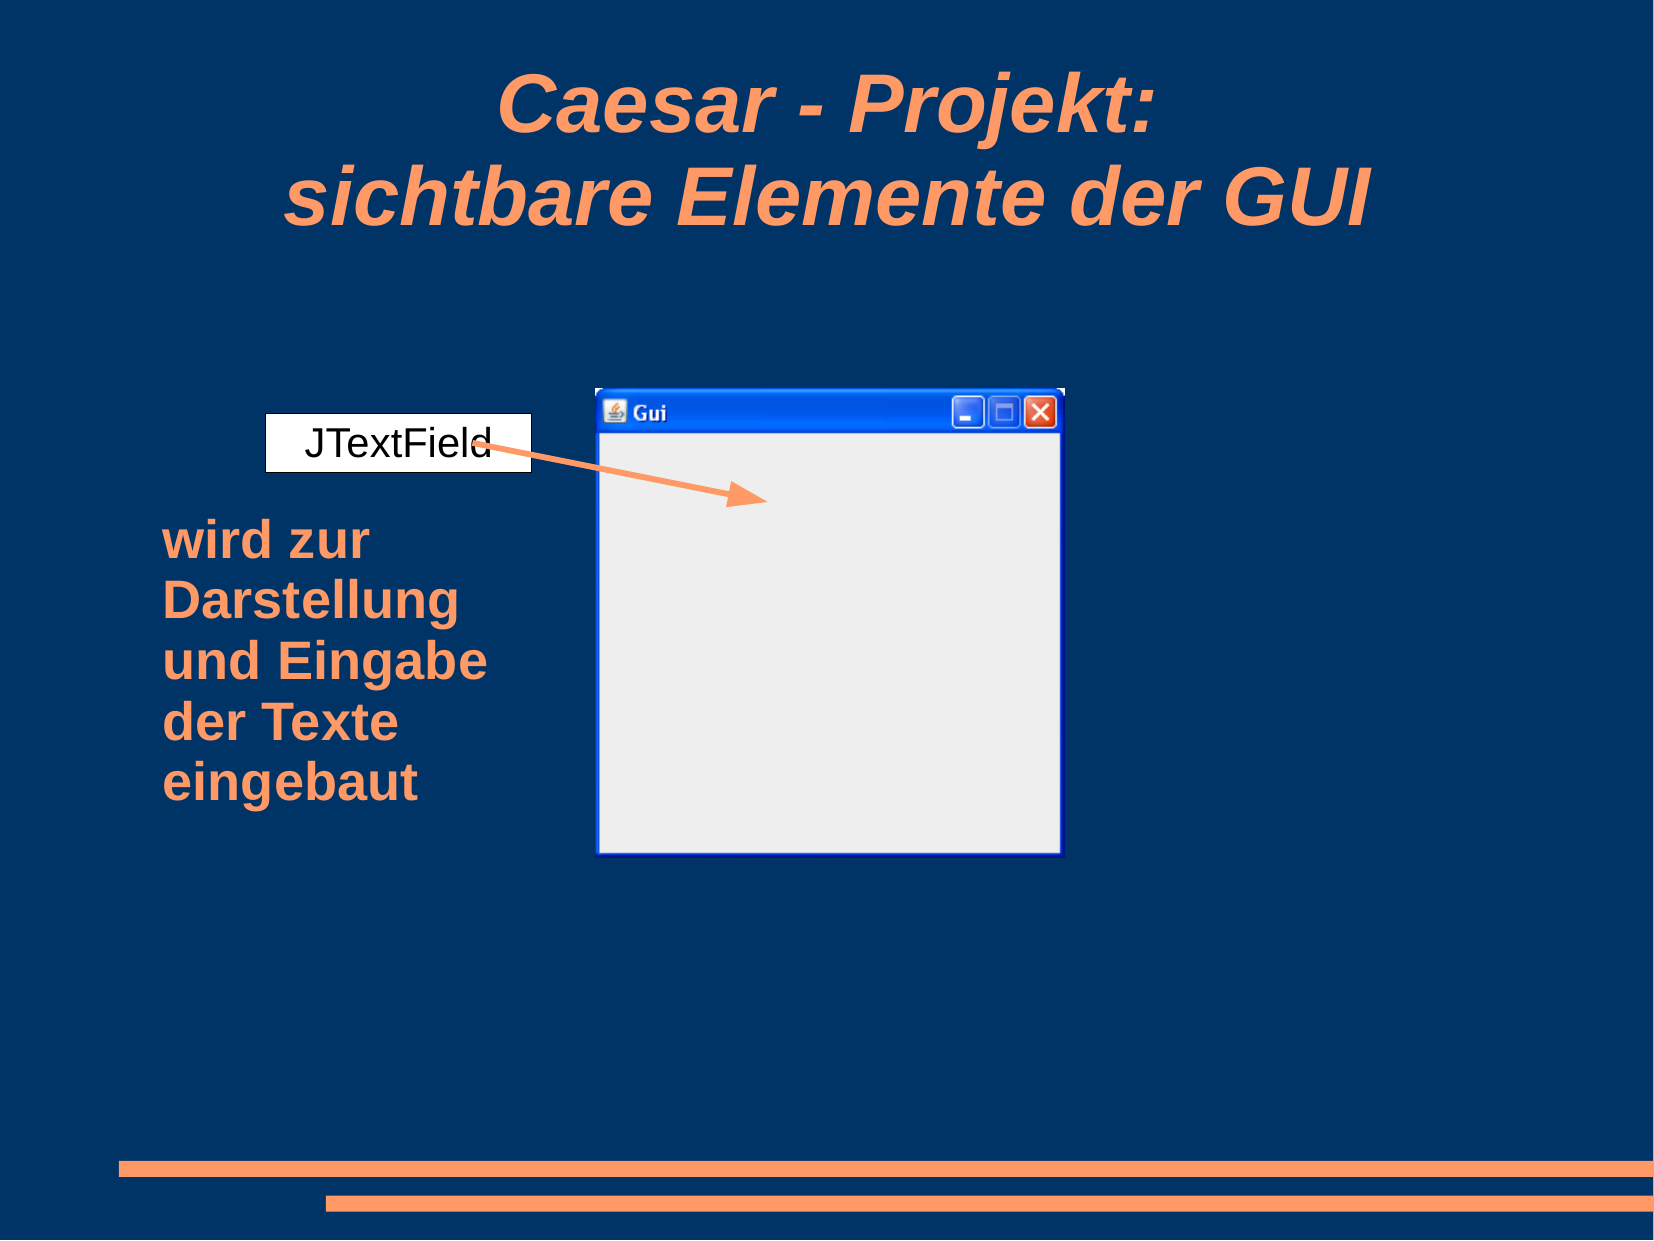

# Caesar - Projekt: sichtbare Elemente der GUI
JTextField
wird zur Darstellung und Eingabe der Texte eingebaut